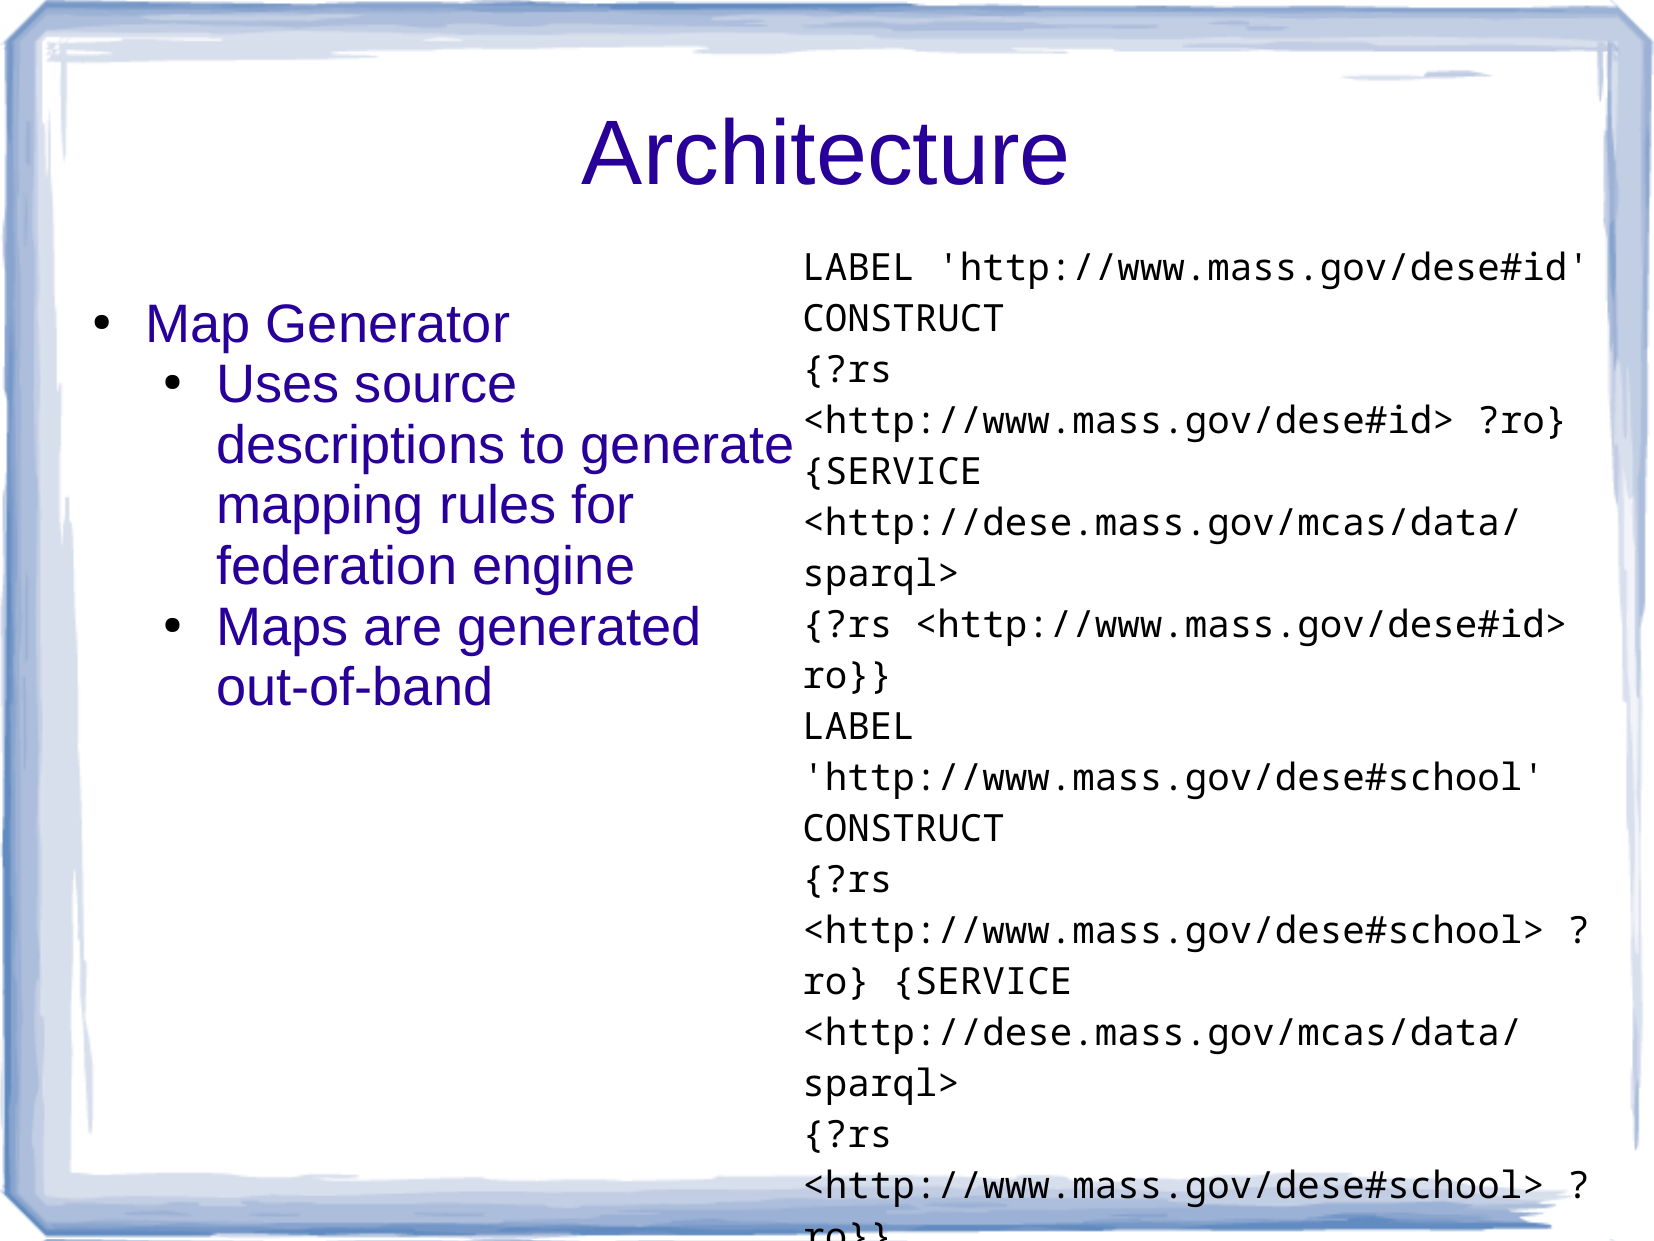

# Architecture
LABEL 'http://www.mass.gov/dese#id' CONSTRUCT
{?rs <http://www.mass.gov/dese#id> ?ro} {SERVICE
<http://dese.mass.gov/mcas/data/sparql>
{?rs <http://www.mass.gov/dese#id> ro}}
LABEL 'http://www.mass.gov/dese#school' CONSTRUCT
{?rs <http://www.mass.gov/dese#school> ?ro} {SERVICE
<http://dese.mass.gov/mcas/data/sparql>
{?rs <http://www.mass.gov/dese#school> ?ro}}
Map Generator
Uses source descriptions to generate mapping rules for federation engine
Maps are generated out-of-band